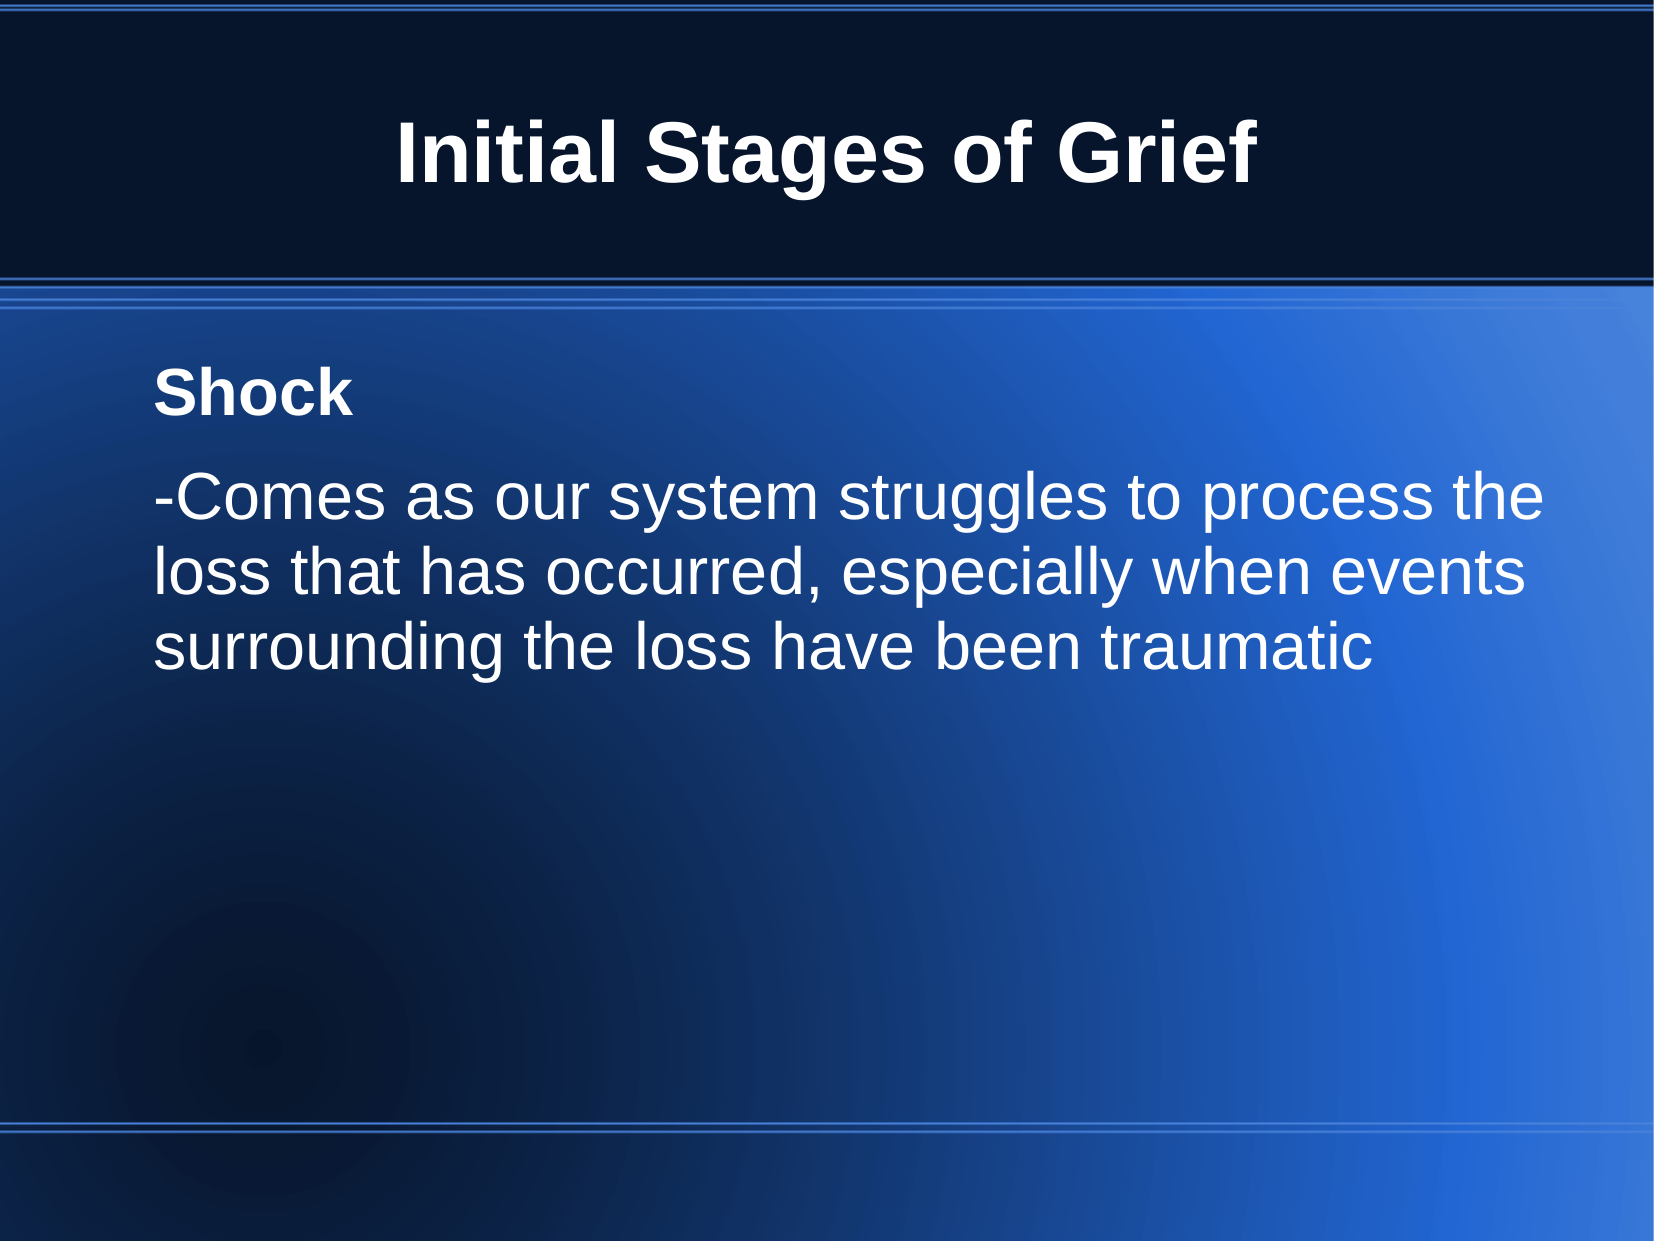

# Initial Stages of Grief
Shock
-Comes as our system struggles to process the loss that has occurred, especially when events surrounding the loss have been traumatic